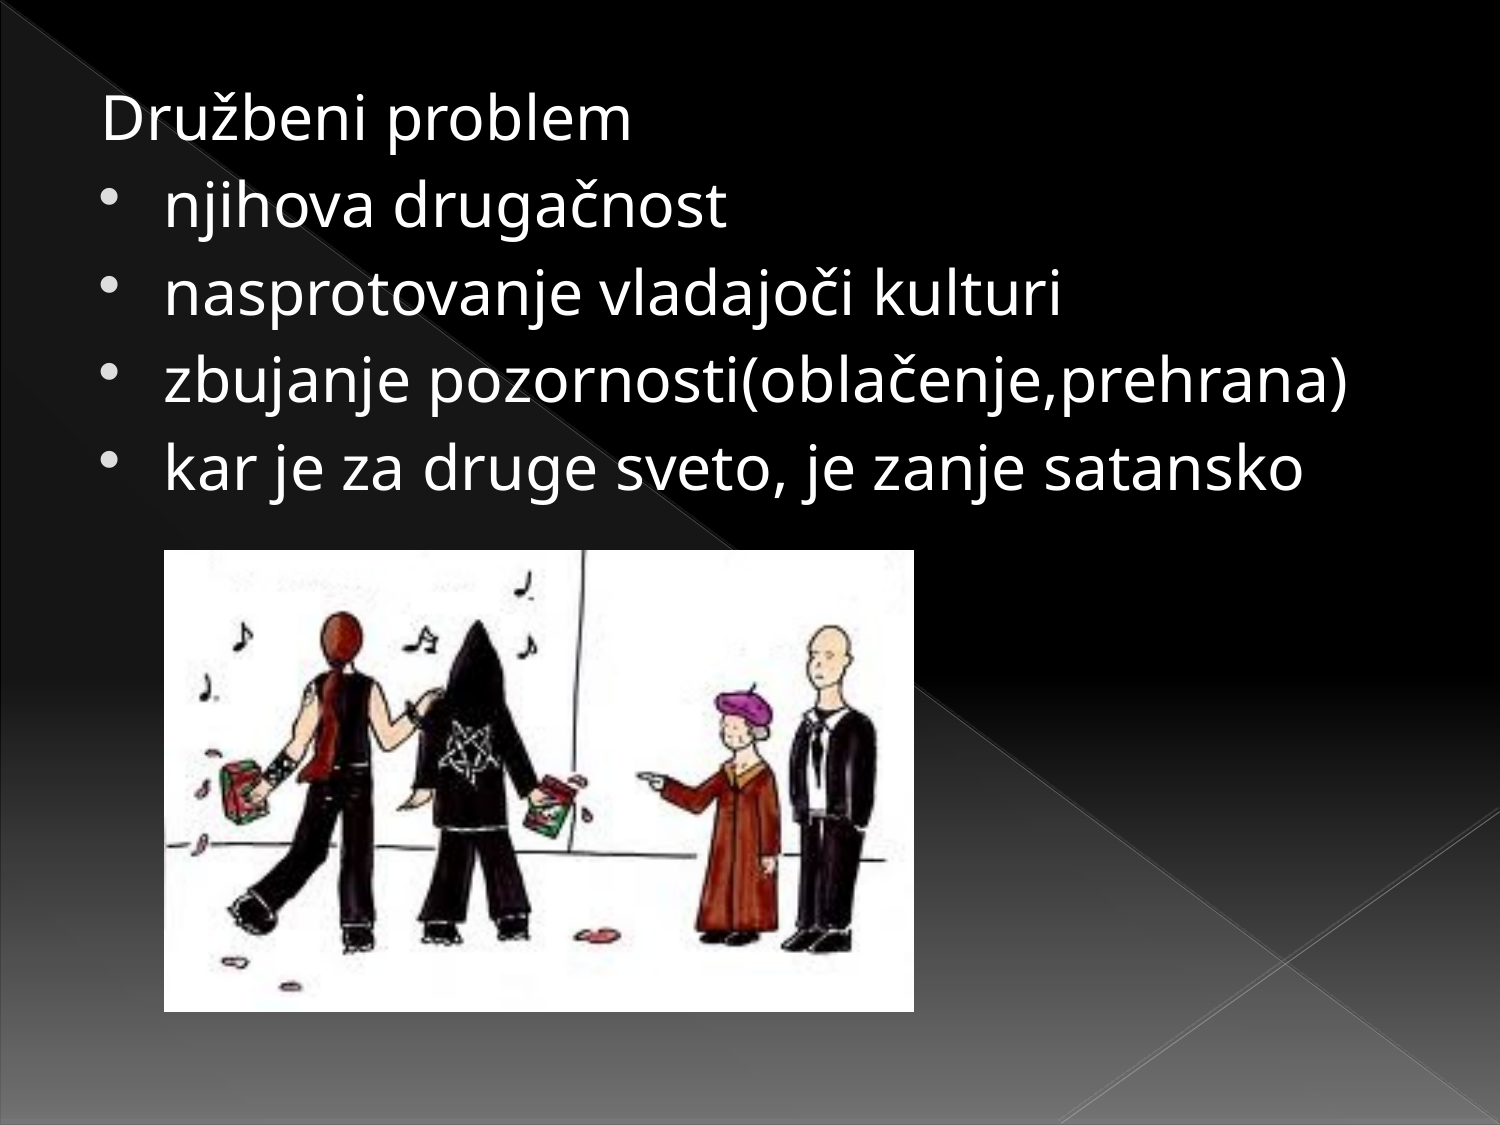

# Družbeni problem
njihova drugačnost
nasprotovanje vladajoči kulturi
zbujanje pozornosti(oblačenje,prehrana)
kar je za druge sveto, je zanje satansko